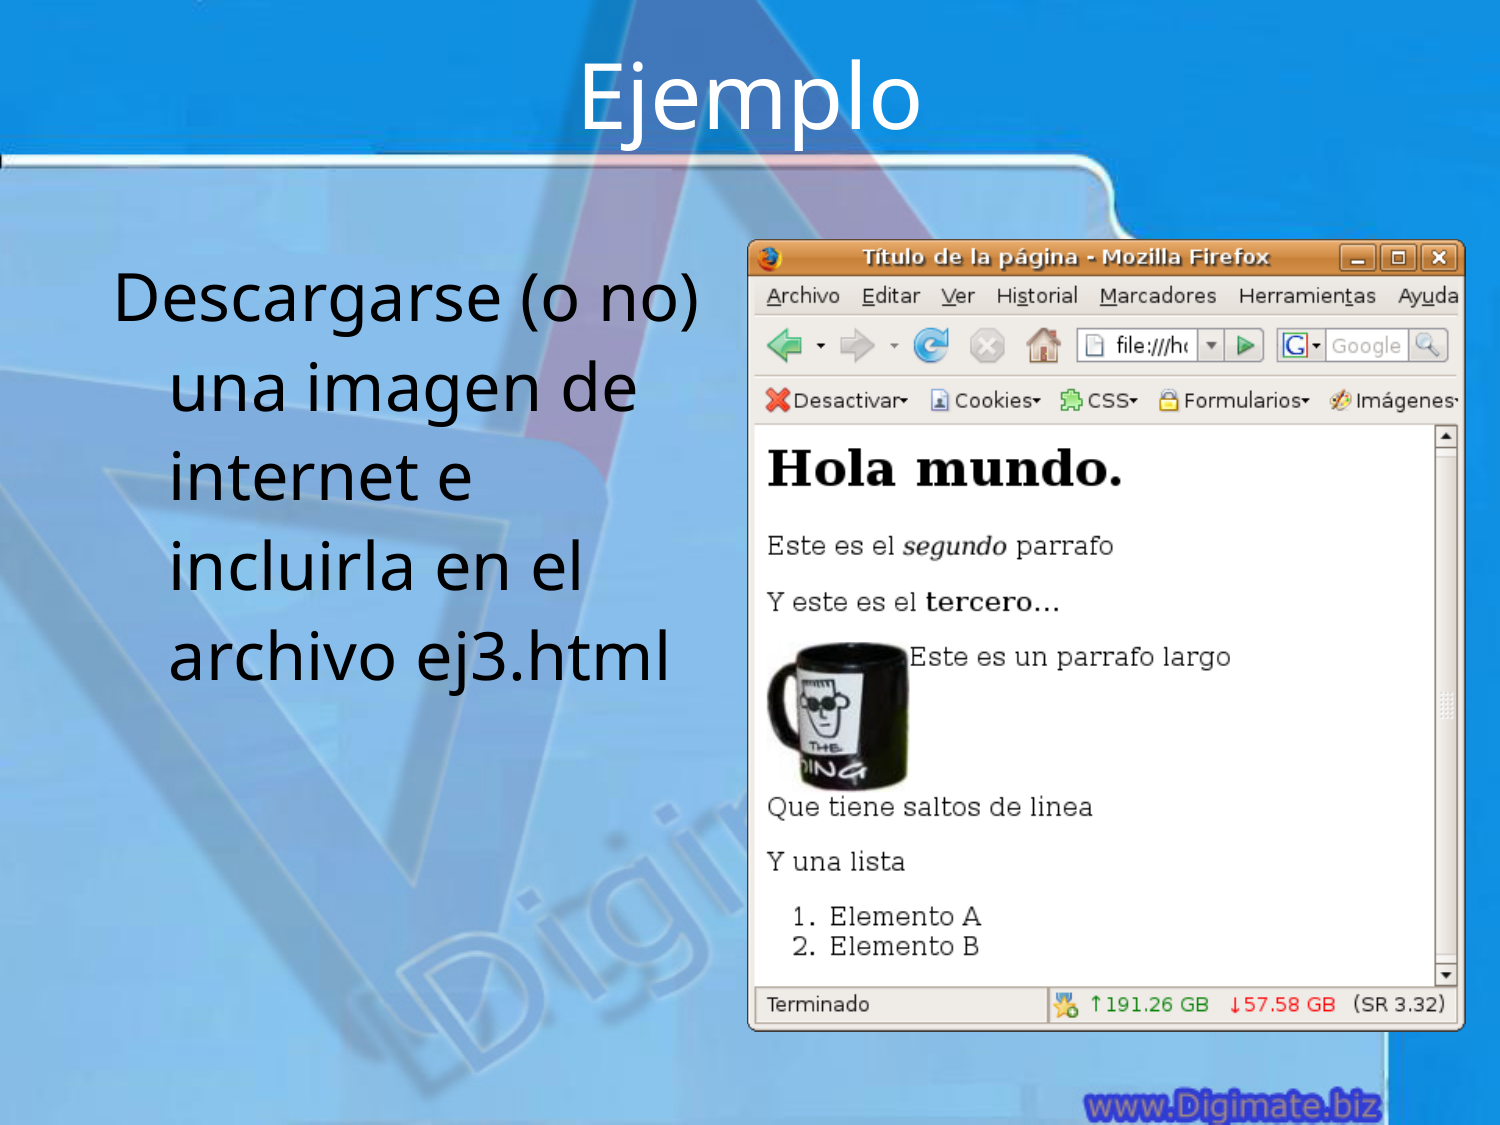

# Ejemplo
Descargarse (o no) una imagen de internet e incluirla en el archivo ej3.html